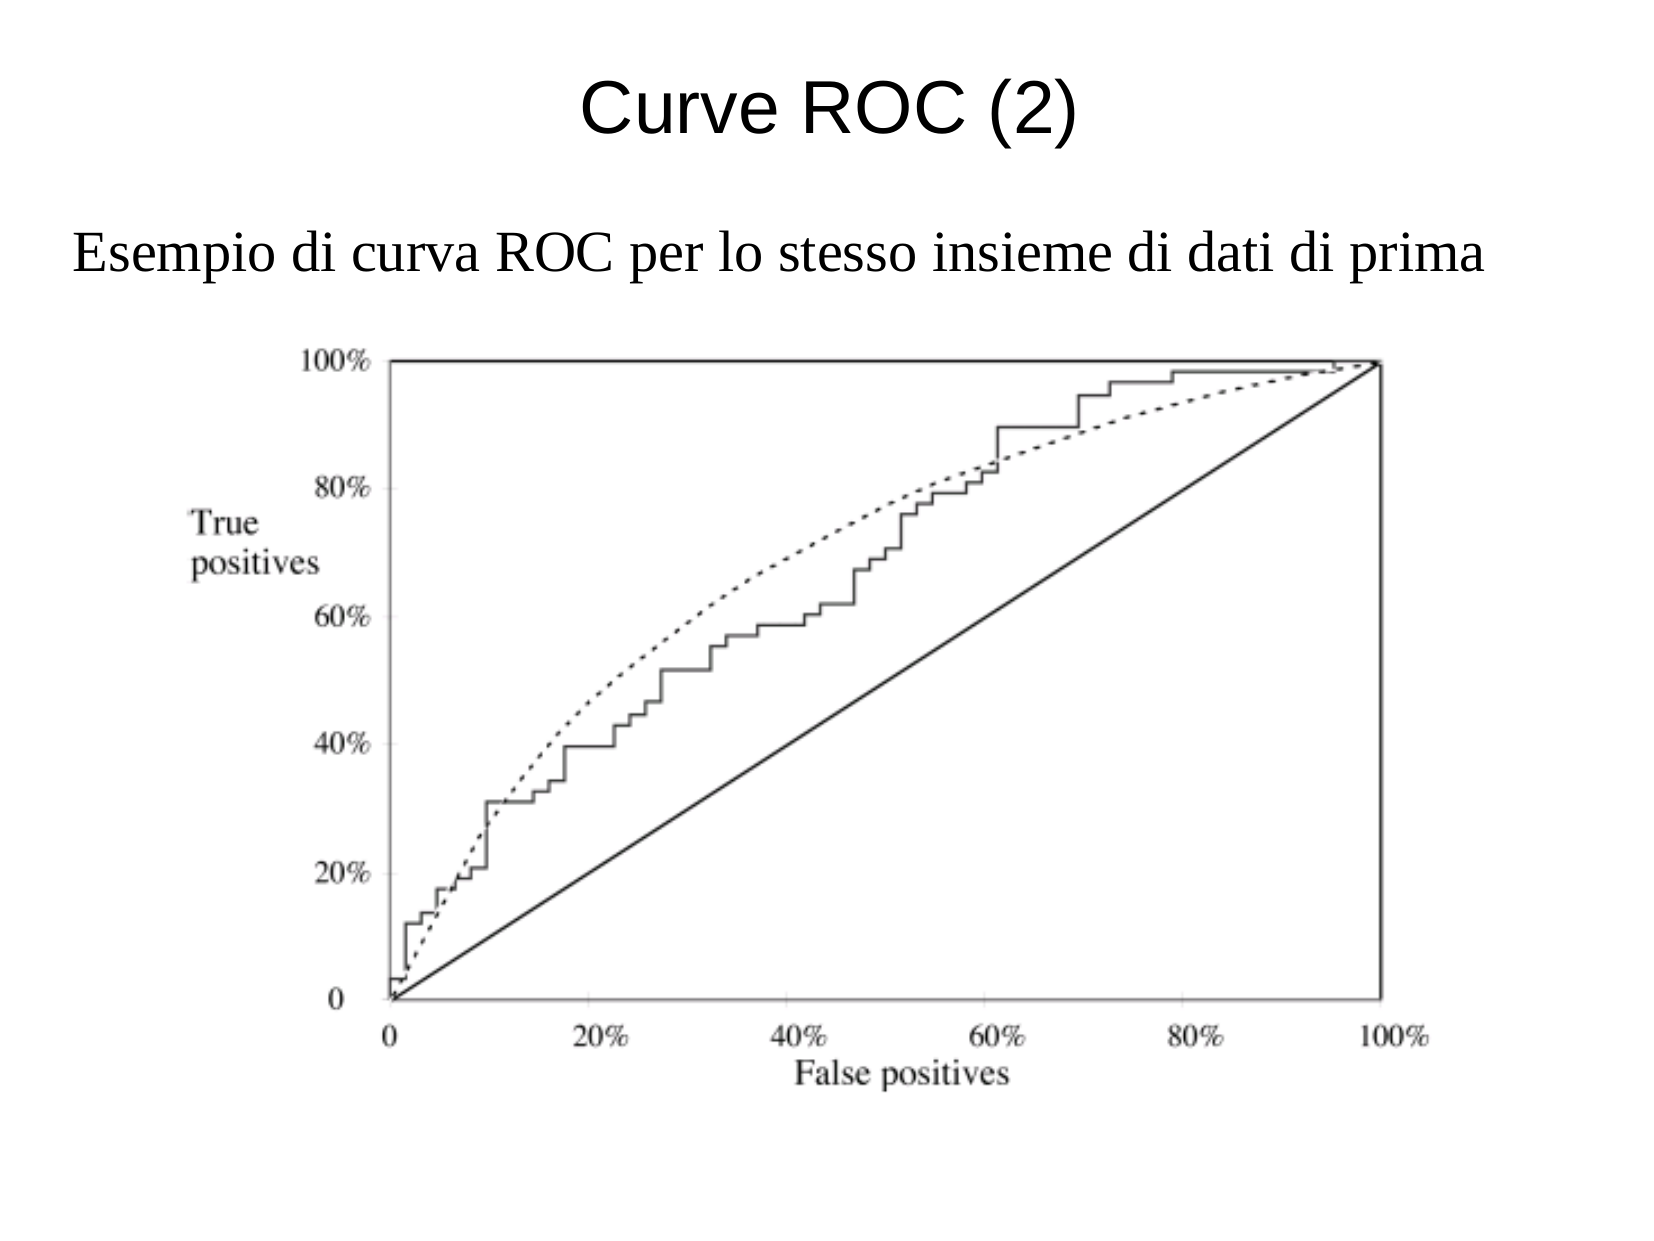

# Curve ROC (2)
Esempio di curva ROC per lo stesso insieme di dati di prima